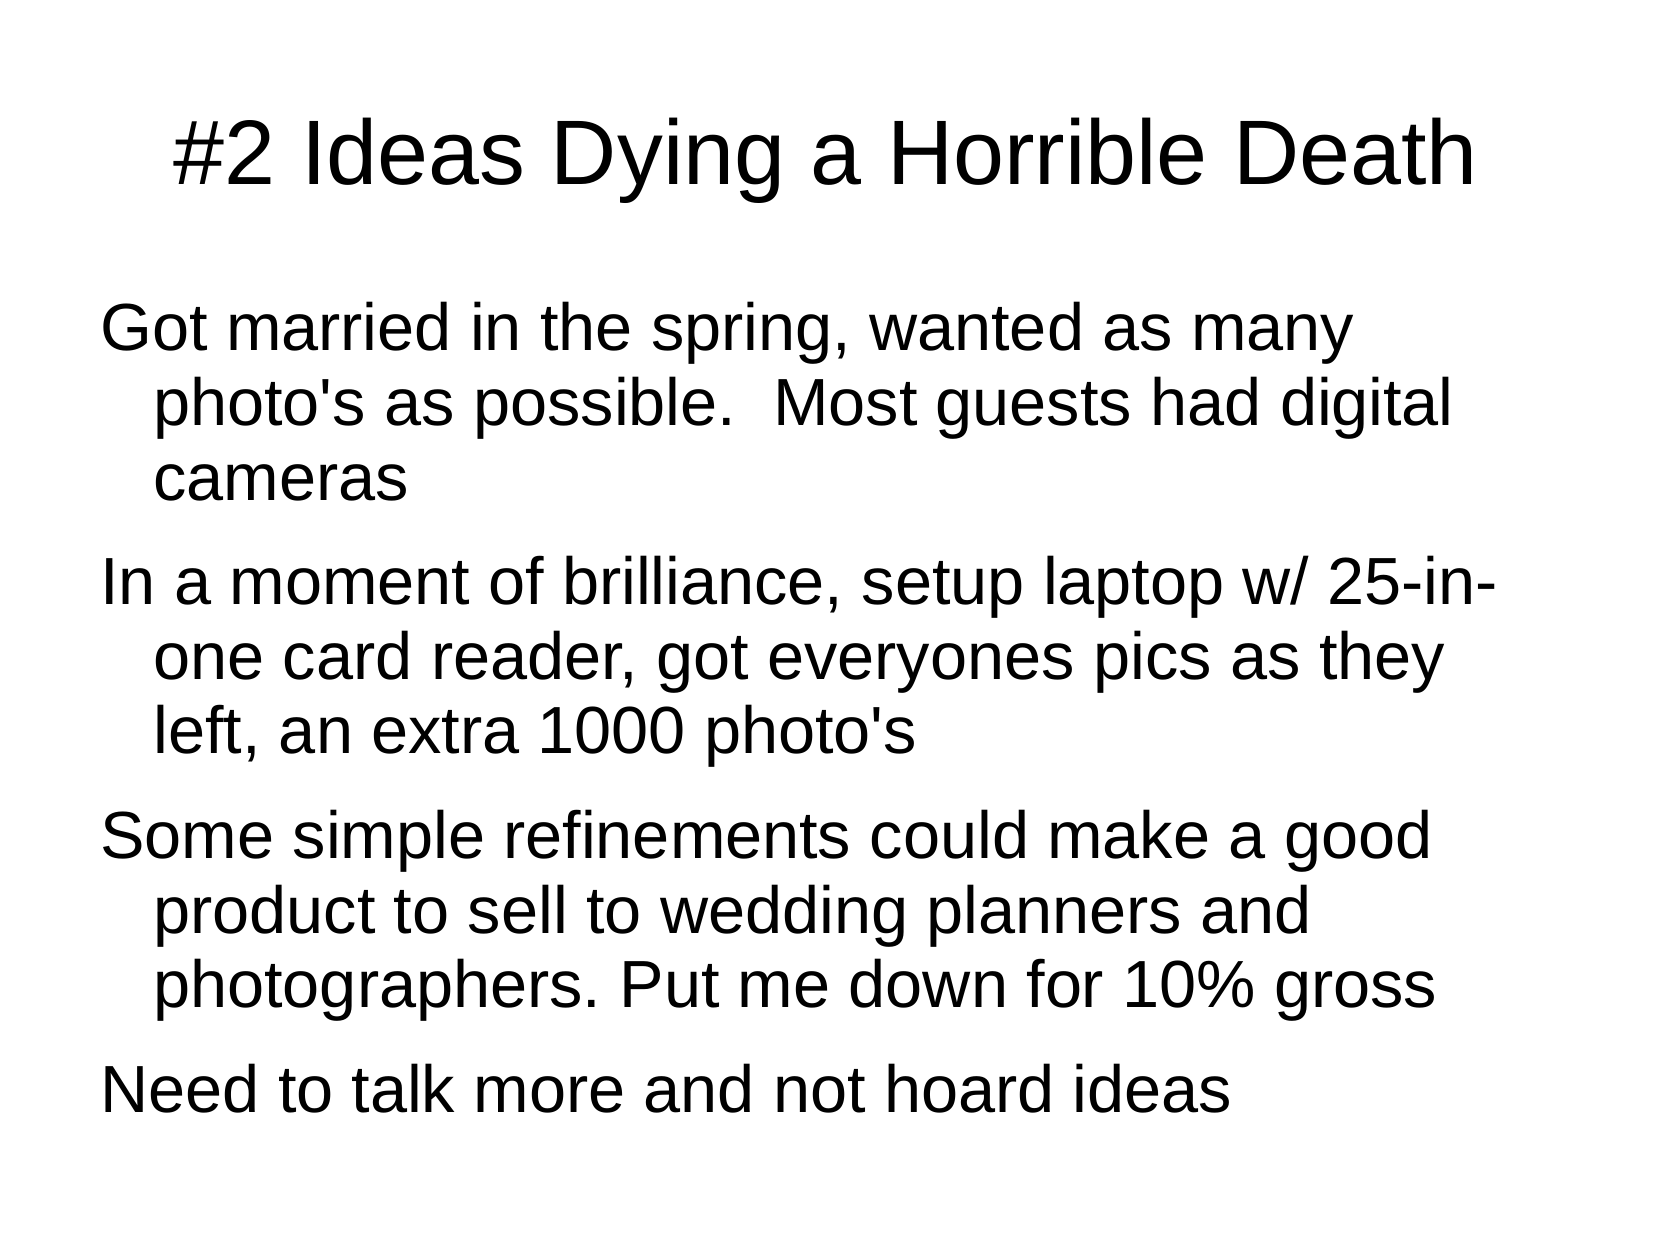

# #2 Ideas Dying a Horrible Death
Got married in the spring, wanted as many photo's as possible. Most guests had digital cameras
In a moment of brilliance, setup laptop w/ 25-in-one card reader, got everyones pics as they left, an extra 1000 photo's
Some simple refinements could make a good product to sell to wedding planners and photographers. Put me down for 10% gross
Need to talk more and not hoard ideas